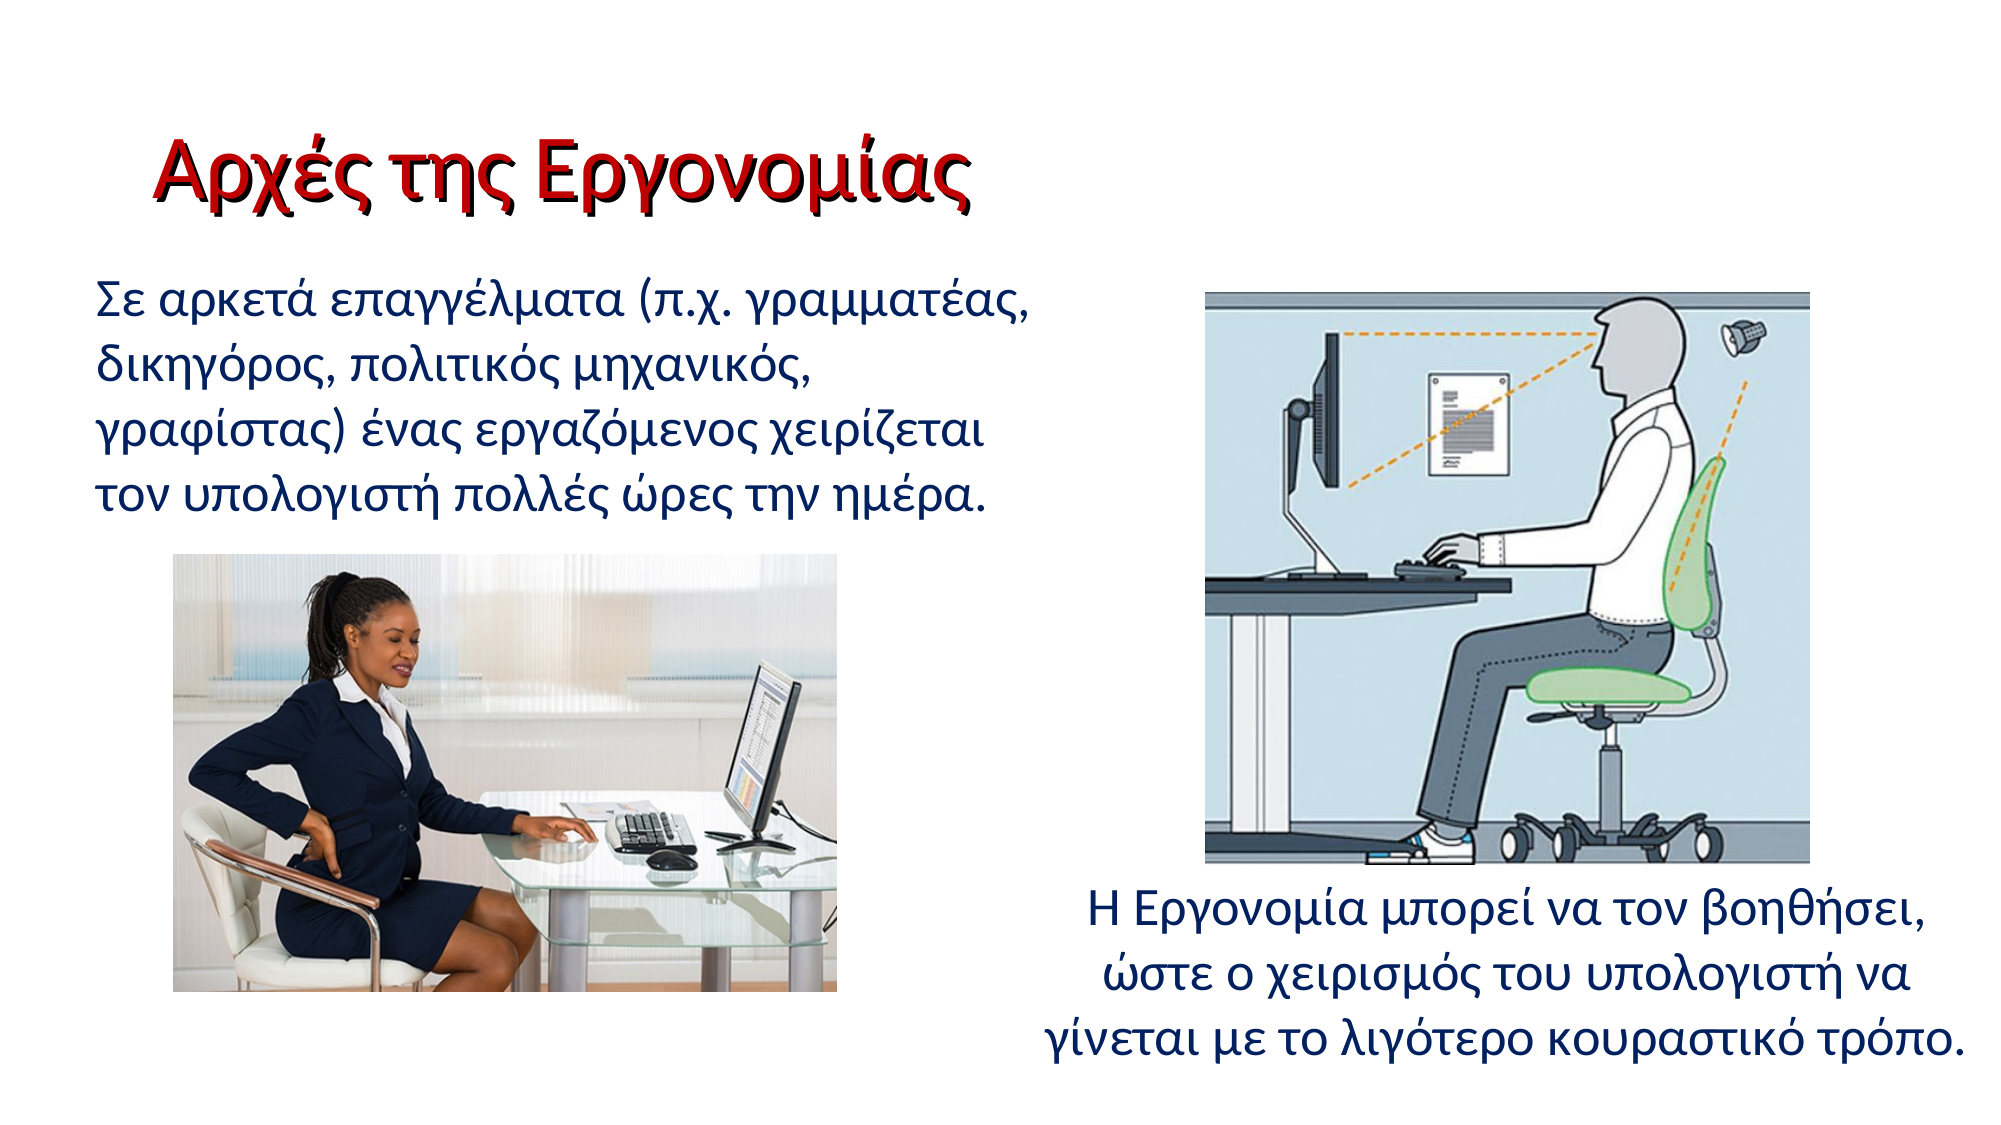

# Αρχές της Εργονομίας
Σε αρκετά επαγγέλματα (π.χ. γραμματέας, δικηγόρος, πολιτικός μηχανικός, γραφίστας) ένας εργαζόμενος χειρίζεται τον υπολογιστή πολλές ώρες την ημέρα.
Η Εργονομία μπορεί να τον βοηθήσει, ώστε ο χειρισμός του υπολογιστή να γίνεται με το λιγότερο κουραστικό τρόπο.